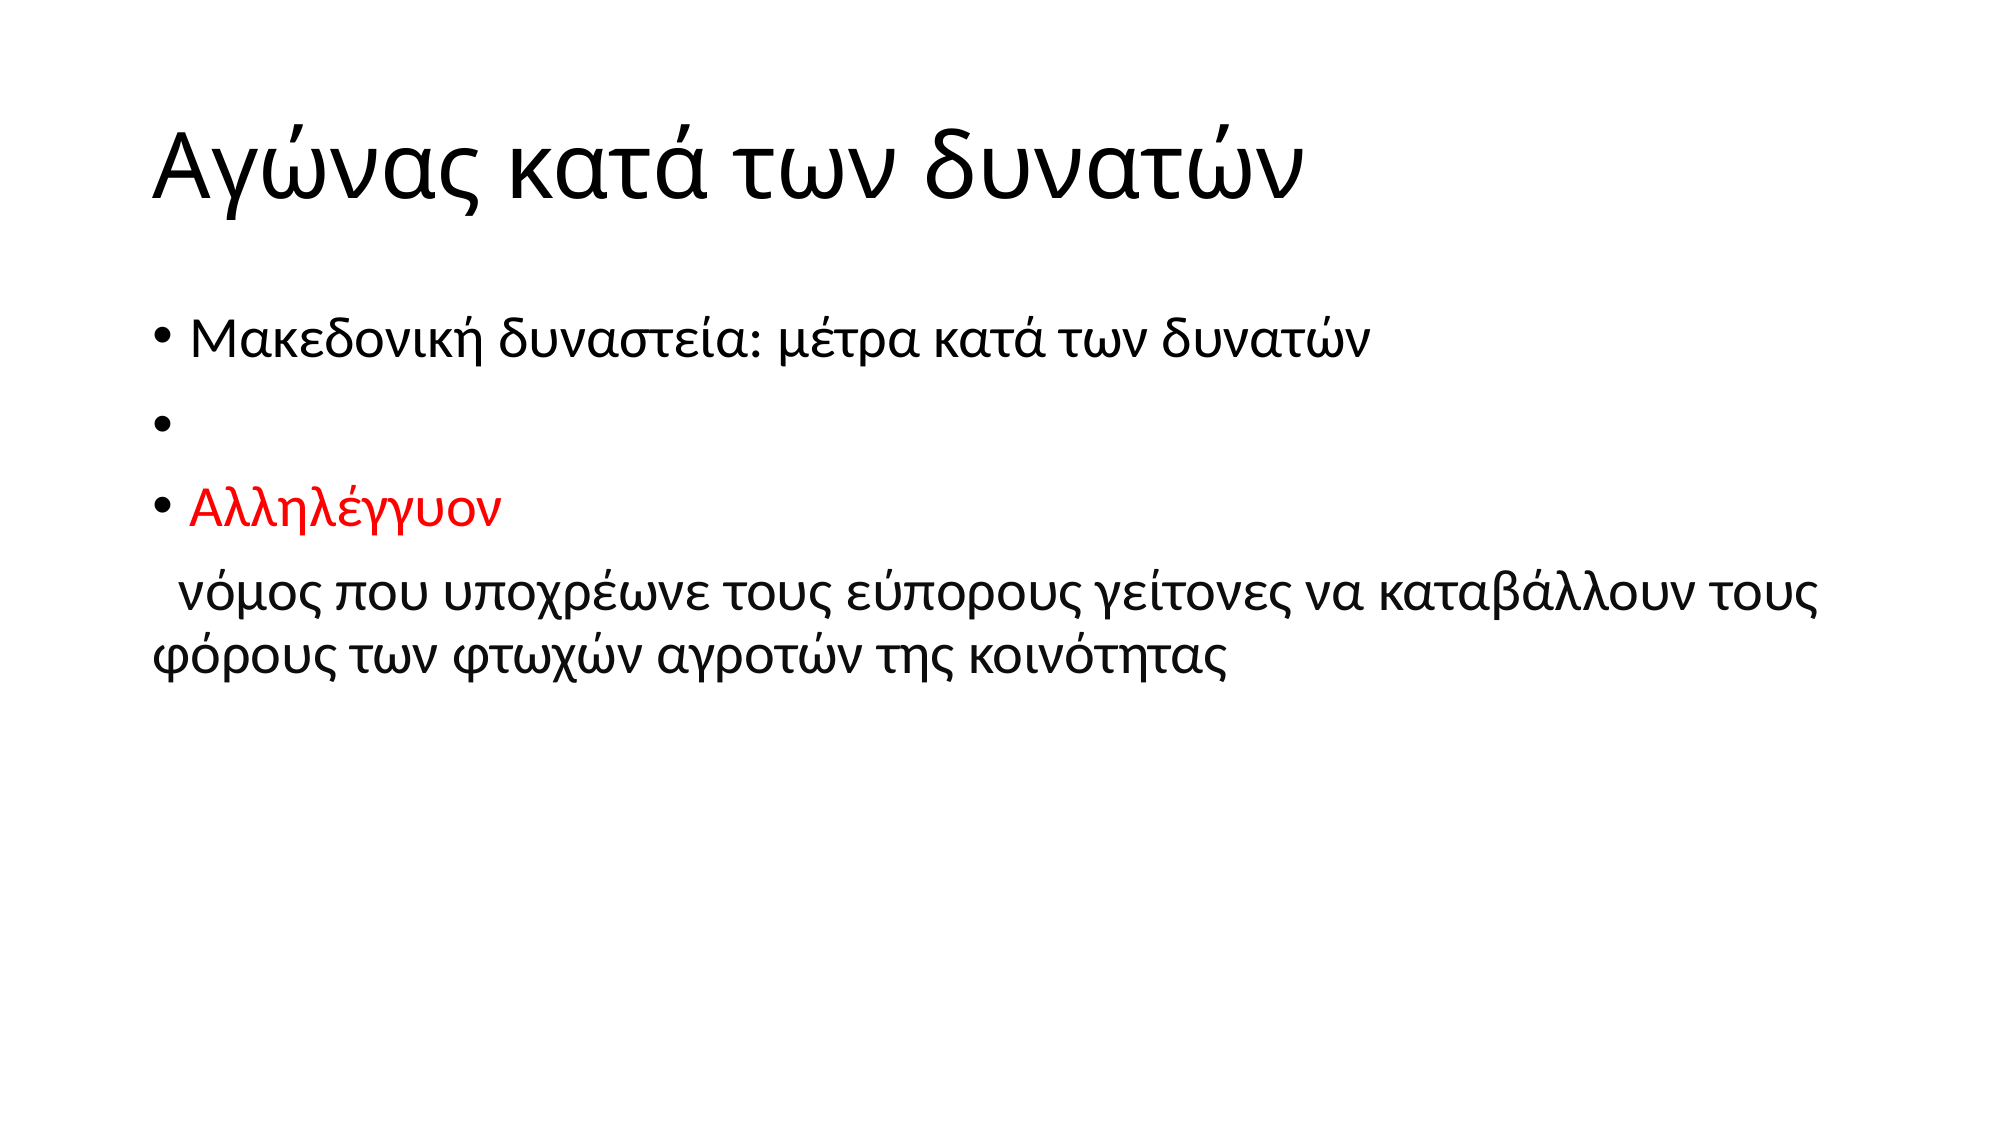

# Αγώνας κατά των δυνατών
Μακεδονική δυναστεία: μέτρα κατά των δυνατών
Αλληλέγγυον
 νόμος που υποχρέωνε τους εύπορους γείτονες να καταβάλλουν τους φόρους των φτωχών αγροτών της κοινότητας